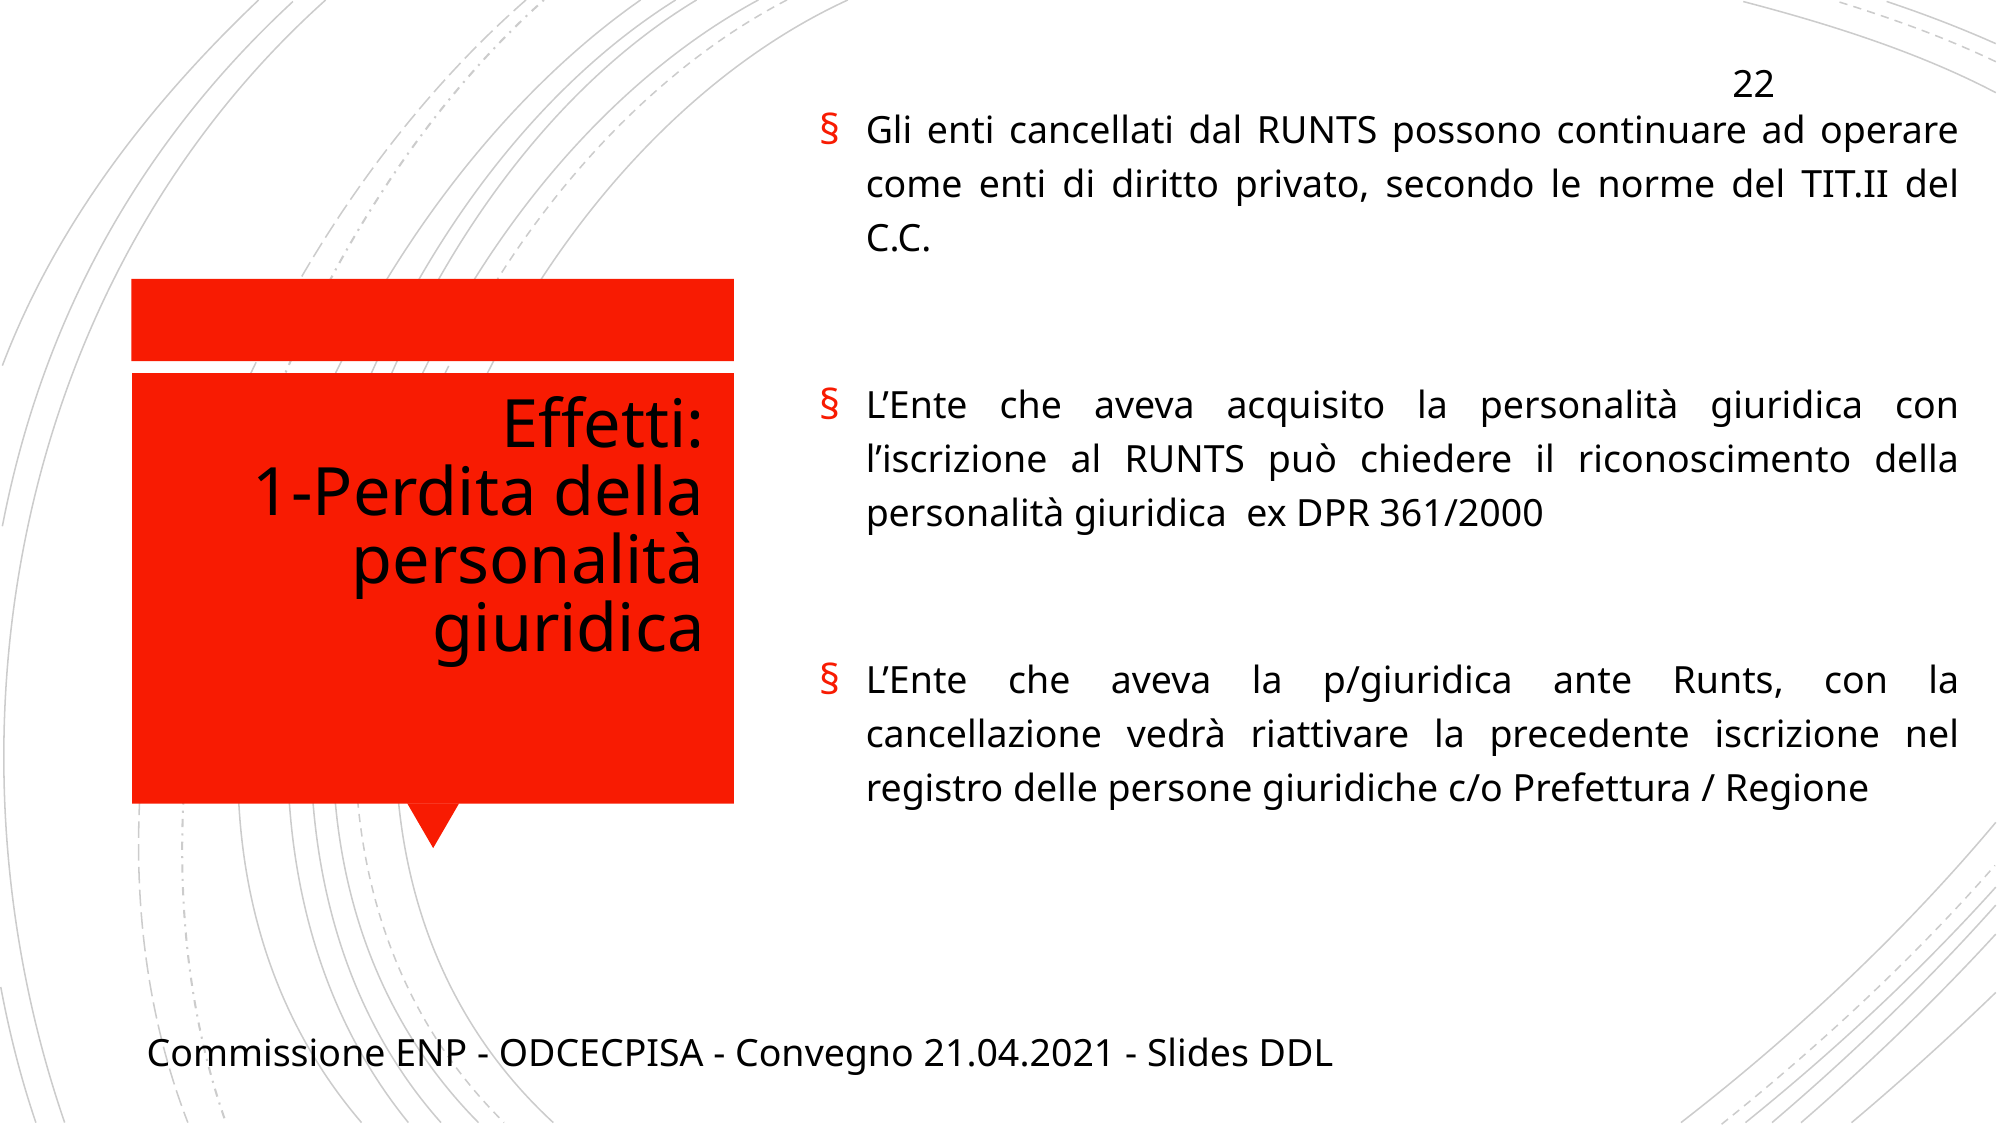

Gli enti cancellati dal RUNTS possono continuare ad operare come enti di diritto privato, secondo le norme del TIT.II del C.C.
L’Ente che aveva acquisito la personalità giuridica con l’iscrizione al RUNTS può chiedere il riconoscimento della personalità giuridica ex DPR 361/2000
L’Ente che aveva la p/giuridica ante Runts, con la cancellazione vedrà riattivare la precedente iscrizione nel registro delle persone giuridiche c/o Prefettura / Regione
# Effetti: 1-Perdita della personalità giuridica
Commissione ENP - ODCECPISA - Convegno 21.04.2021 - Slides DDL